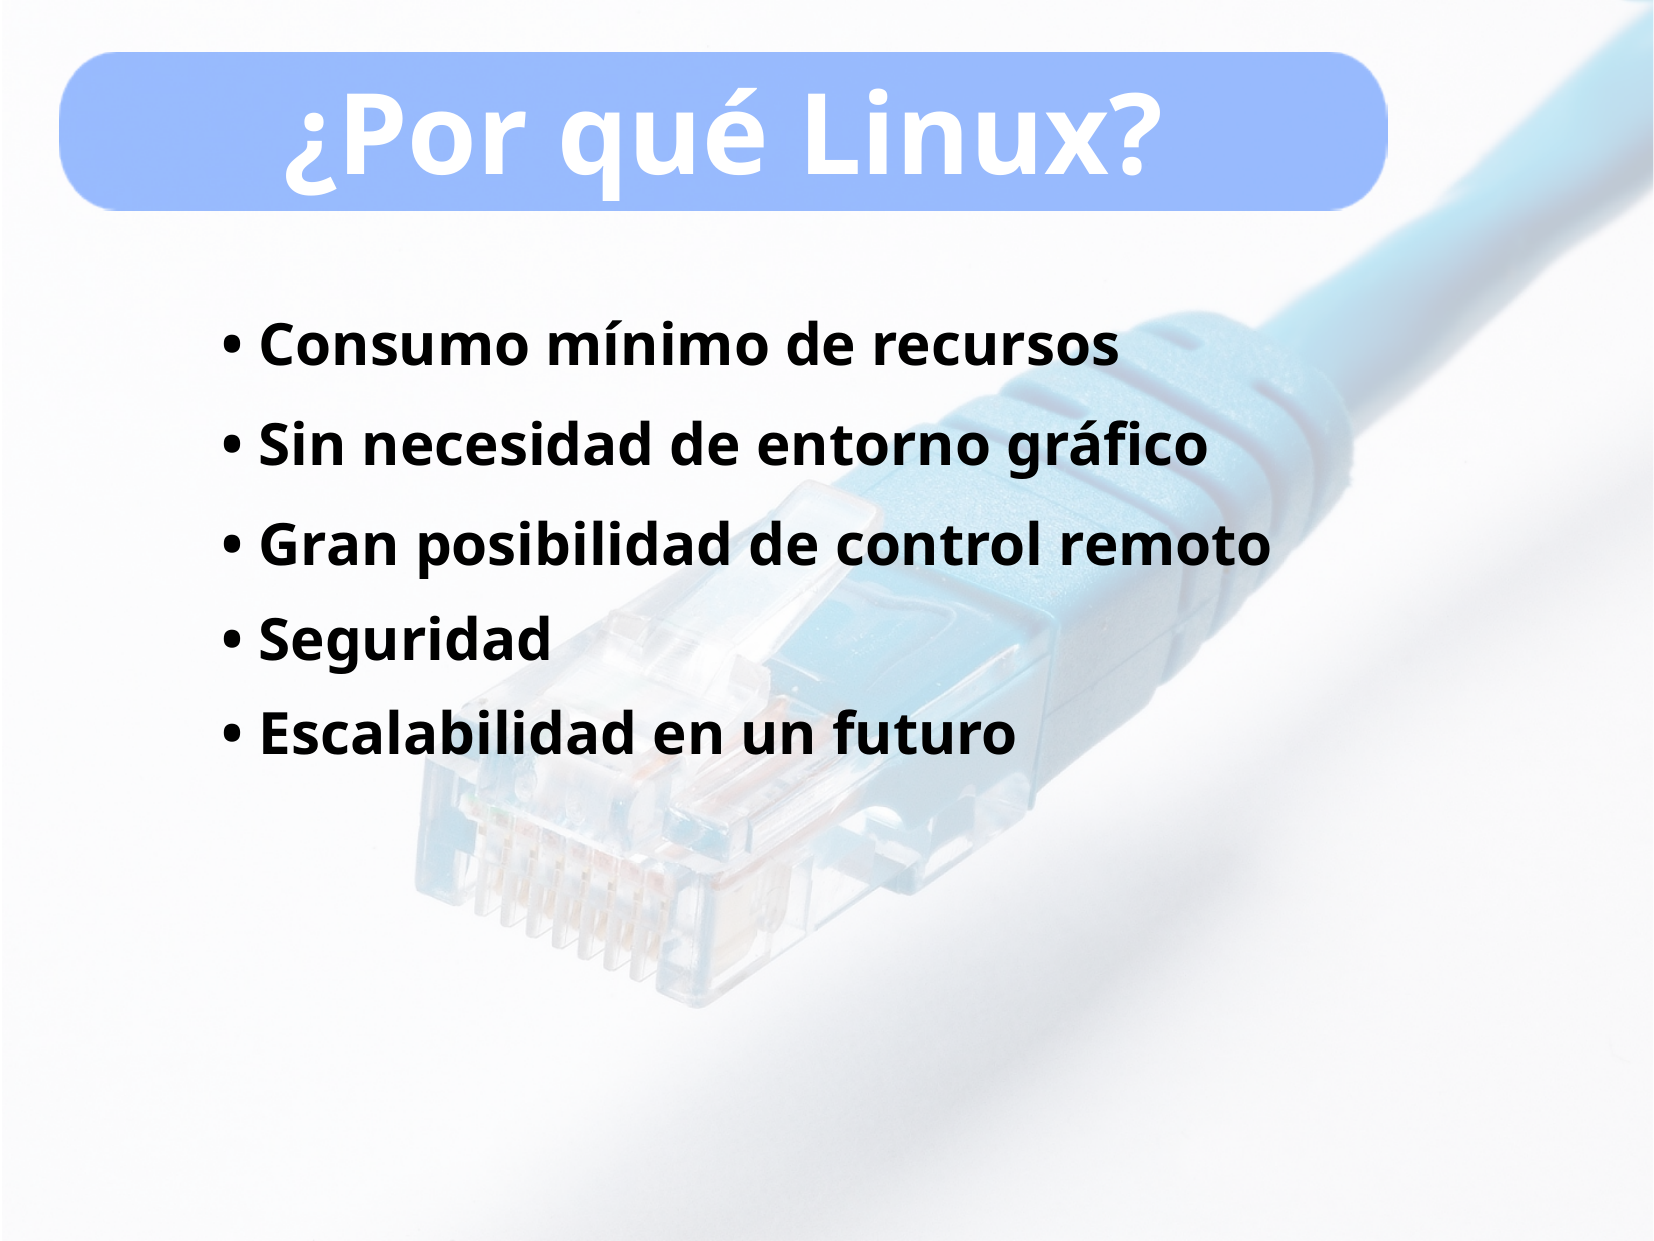

¿Por qué Linux?
• Consumo mínimo de recursos
• Sin necesidad de entorno gráfico
• Gran posibilidad de control remoto
• Seguridad
• Escalabilidad en un futuro